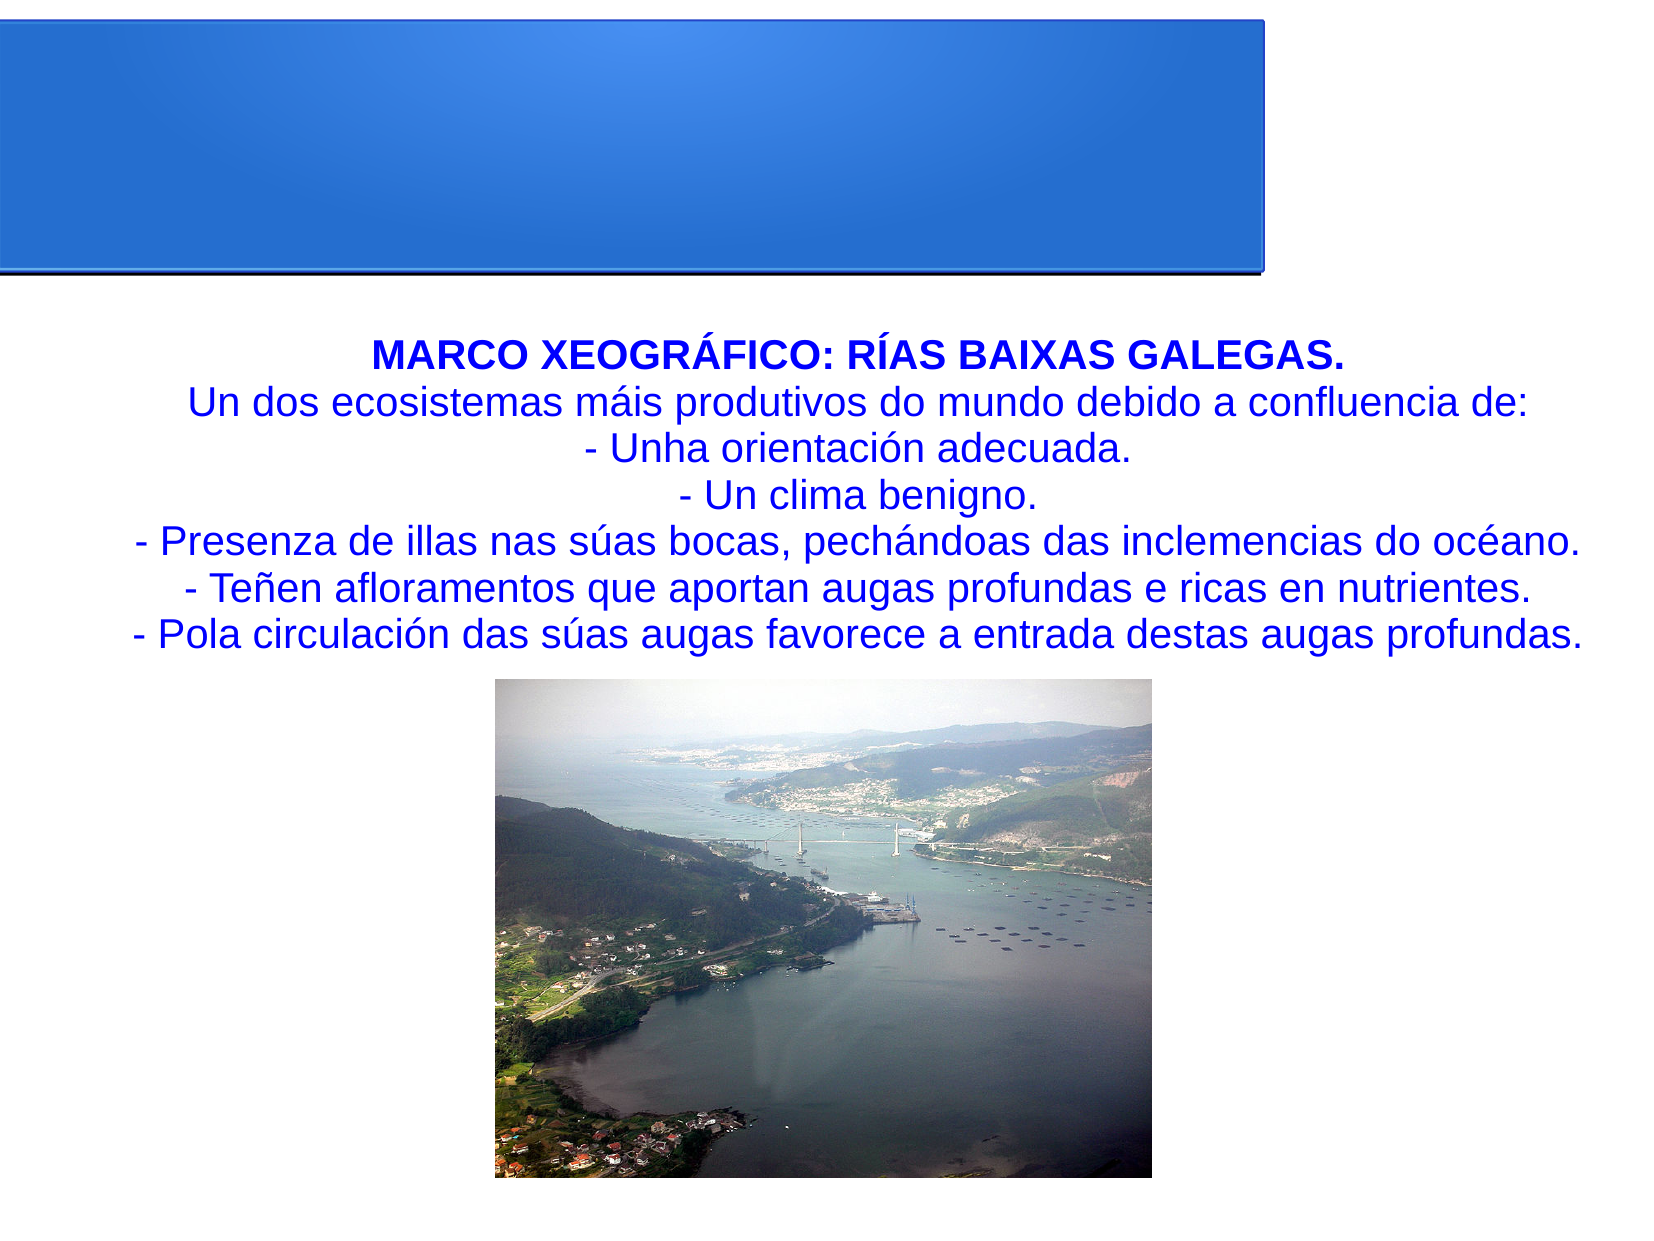

MARCO XEOGRÁFICO: RÍAS BAIXAS GALEGAS.
Un dos ecosistemas máis produtivos do mundo debido a confluencia de:
- Unha orientación adecuada.
- Un clima benigno.
- Presenza de illas nas súas bocas, pechándoas das inclemencias do océano.
- Teñen afloramentos que aportan augas profundas e ricas en nutrientes.
- Pola circulación das súas augas favorece a entrada destas augas profundas.